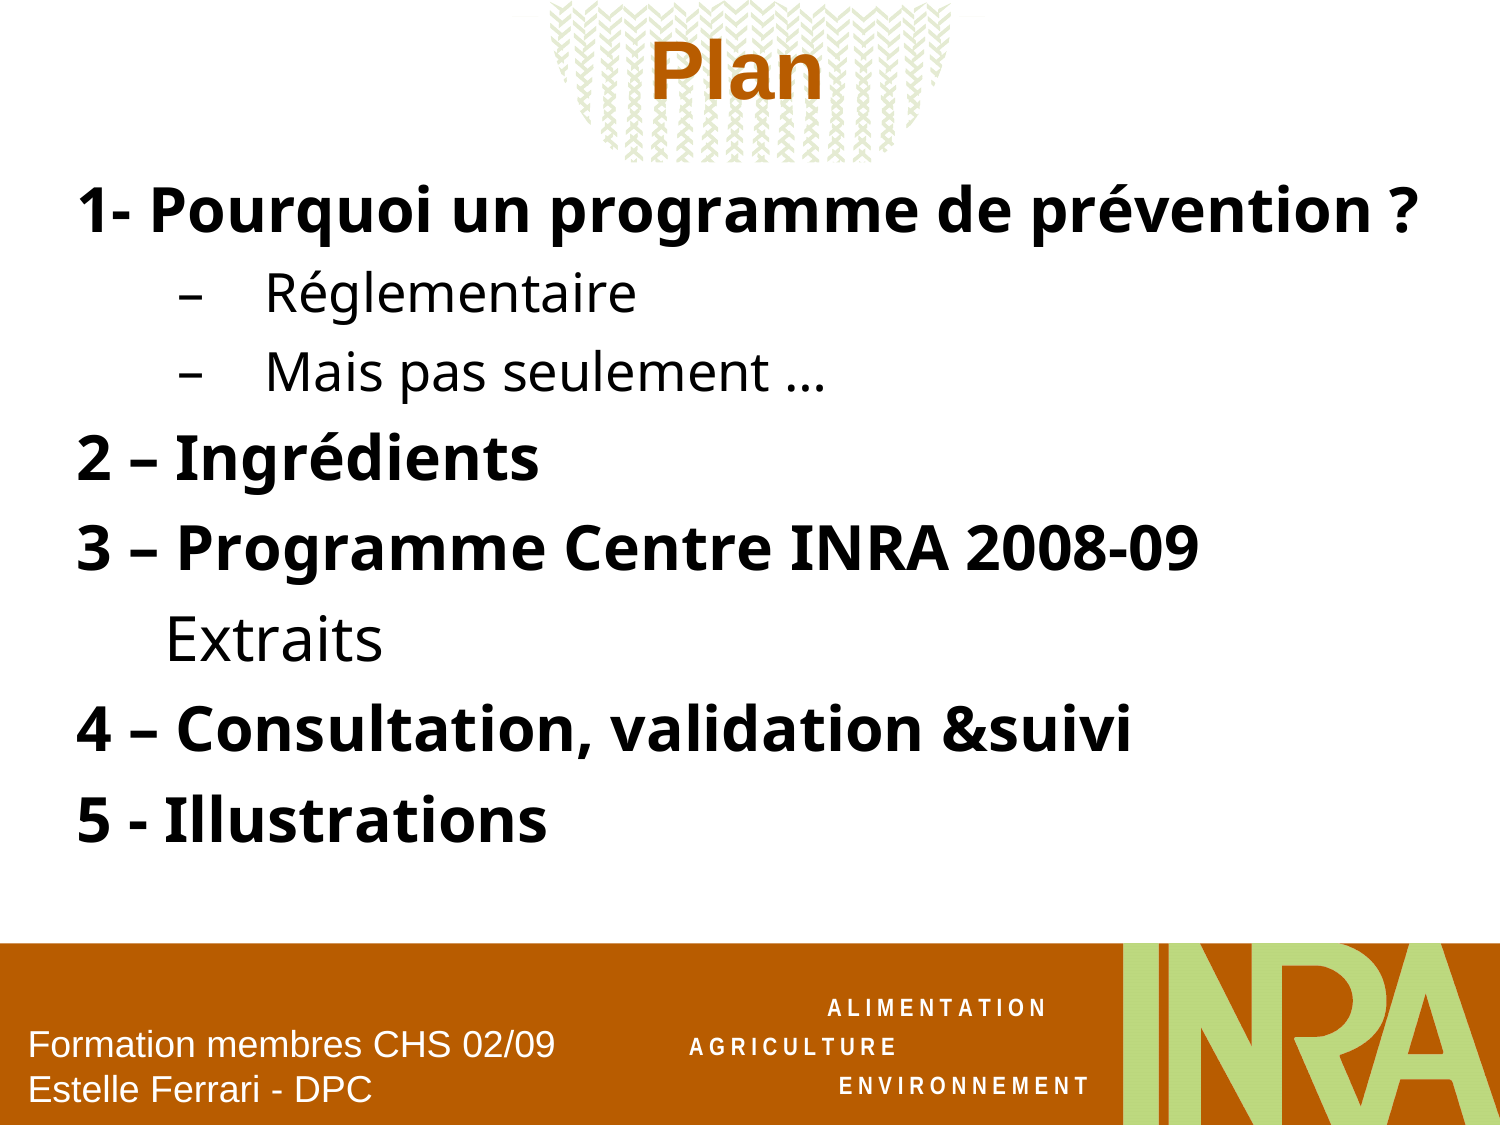

Plan
# 1- Pourquoi un programme de prévention ?
Réglementaire
Mais pas seulement …
2 – Ingrédients
3 – Programme Centre INRA 2008-09
		Extraits
4 – Consultation, validation &suivi
5 - Illustrations